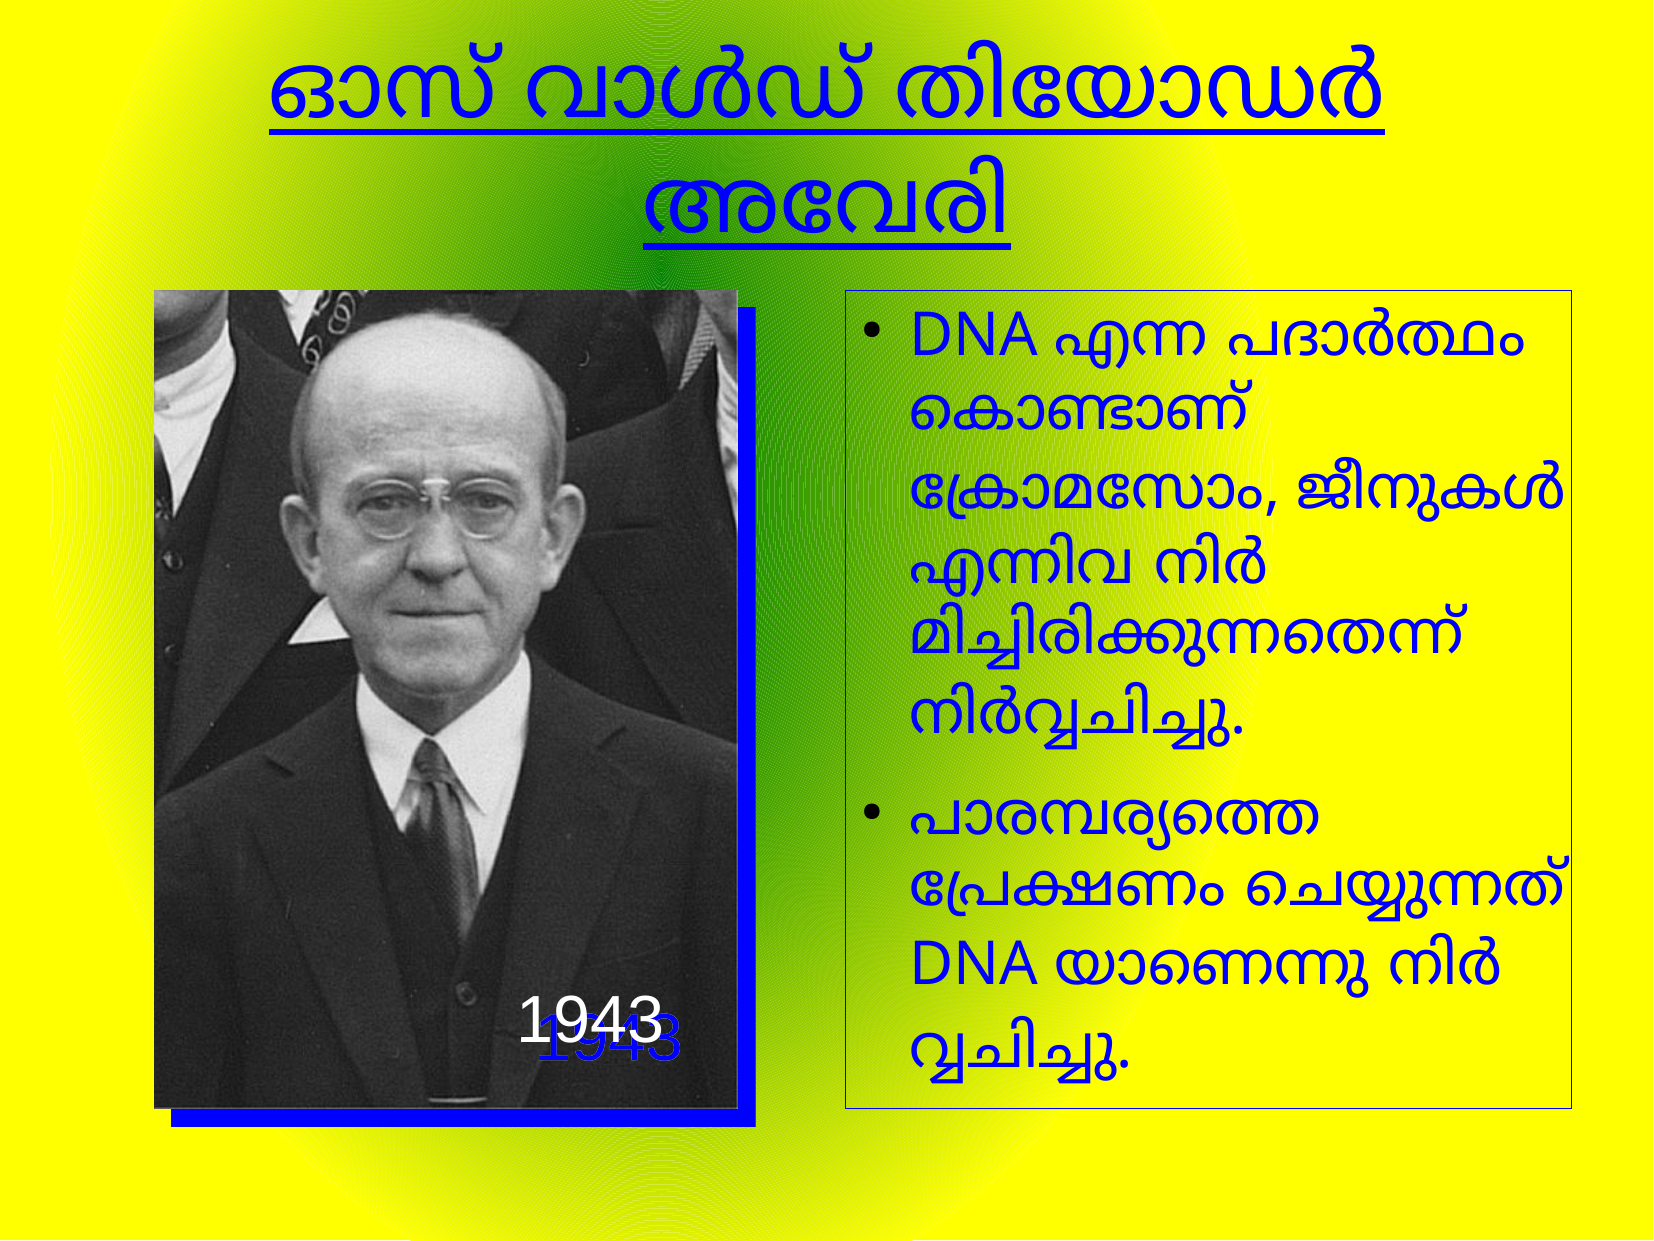

# ഓസ് വാള്‍ഡ് തിയോഡര്‍ അവേരി
DNA എന്ന പദാര്‍ത്ഥം കൊണ്ടാണ് ക്രോമസോം, ജീനുകള്‍ എന്നിവ നിര്‍മിച്ചിരിക്കുന്നതെന്ന് നിര്‍വ്വചിച്ചു.
പാരമ്പര്യത്തെ പ്രേക്ഷണം ചെയ്യുന്നത് DNA യാണെന്നു നിര്‍വ്വചിച്ചു.
1943